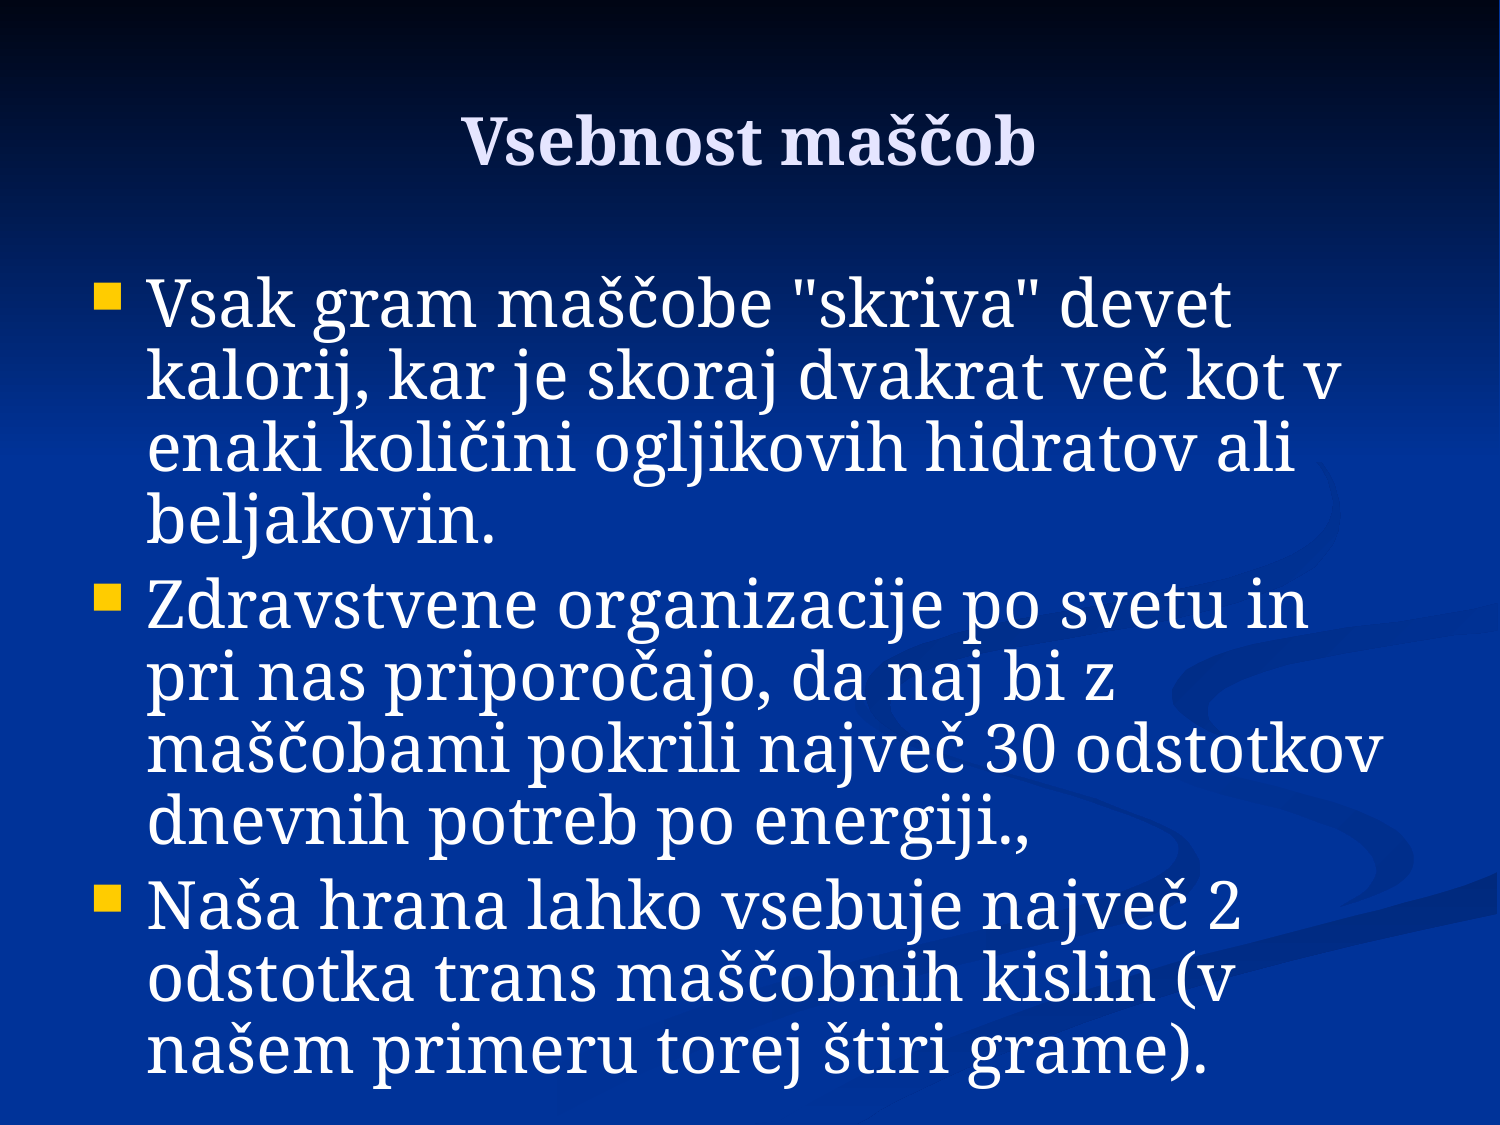

# Vsebnost maščob
Vsak gram maščobe "skriva" devet kalorij, kar je skoraj dvakrat več kot v enaki količini ogljikovih hidratov ali beljakovin.
Zdravstvene organizacije po svetu in pri nas priporočajo, da naj bi z maščobami pokrili največ 30 odstotkov dnevnih potreb po energiji.,
Naša hrana lahko vsebuje največ 2 odstotka trans maščobnih kislin (v našem primeru torej štiri grame).